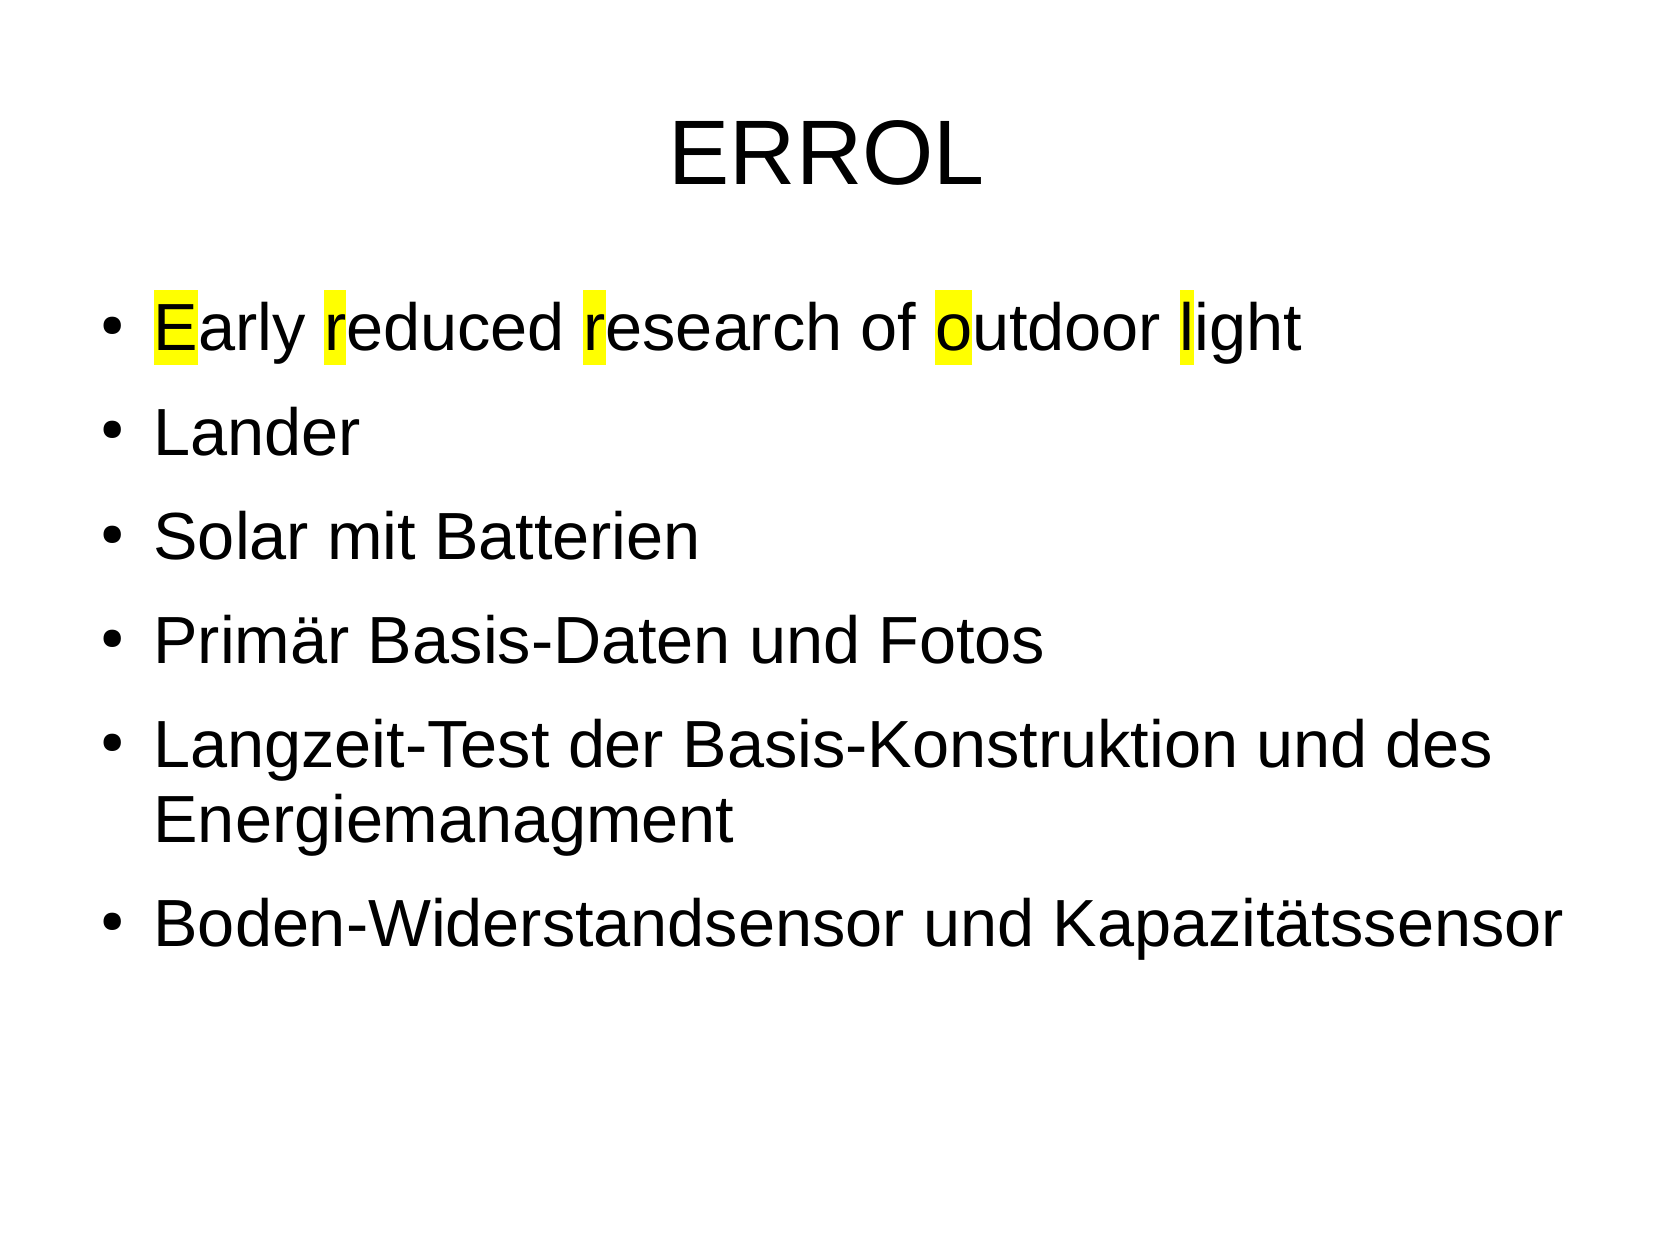

# ERROL
Early reduced research of outdoor light
Lander
Solar mit Batterien
Primär Basis-Daten und Fotos
Langzeit-Test der Basis-Konstruktion und des Energiemanagment
Boden-Widerstandsensor und Kapazitätssensor